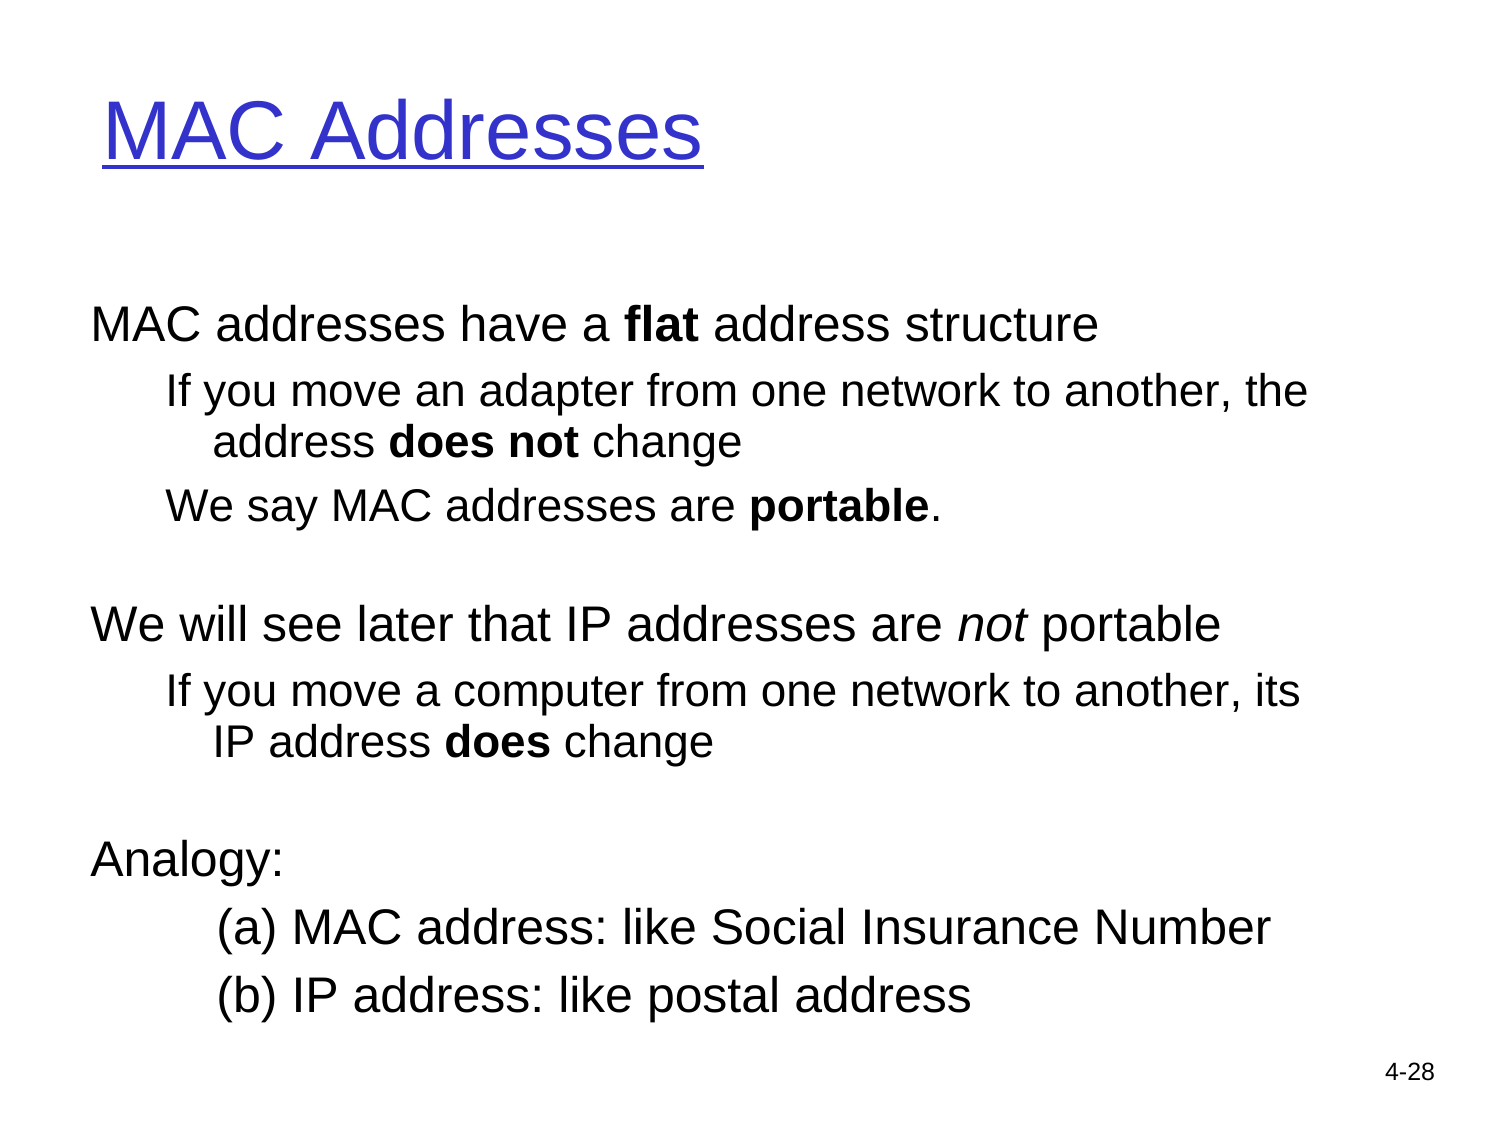

# MAC Addresses
MAC addresses have a flat address structure
If you move an adapter from one network to another, the address does not change
We say MAC addresses are portable.
We will see later that IP addresses are not portable
If you move a computer from one network to another, its IP address does change
Analogy:
 (a) MAC address: like Social Insurance Number
 (b) IP address: like postal address
28